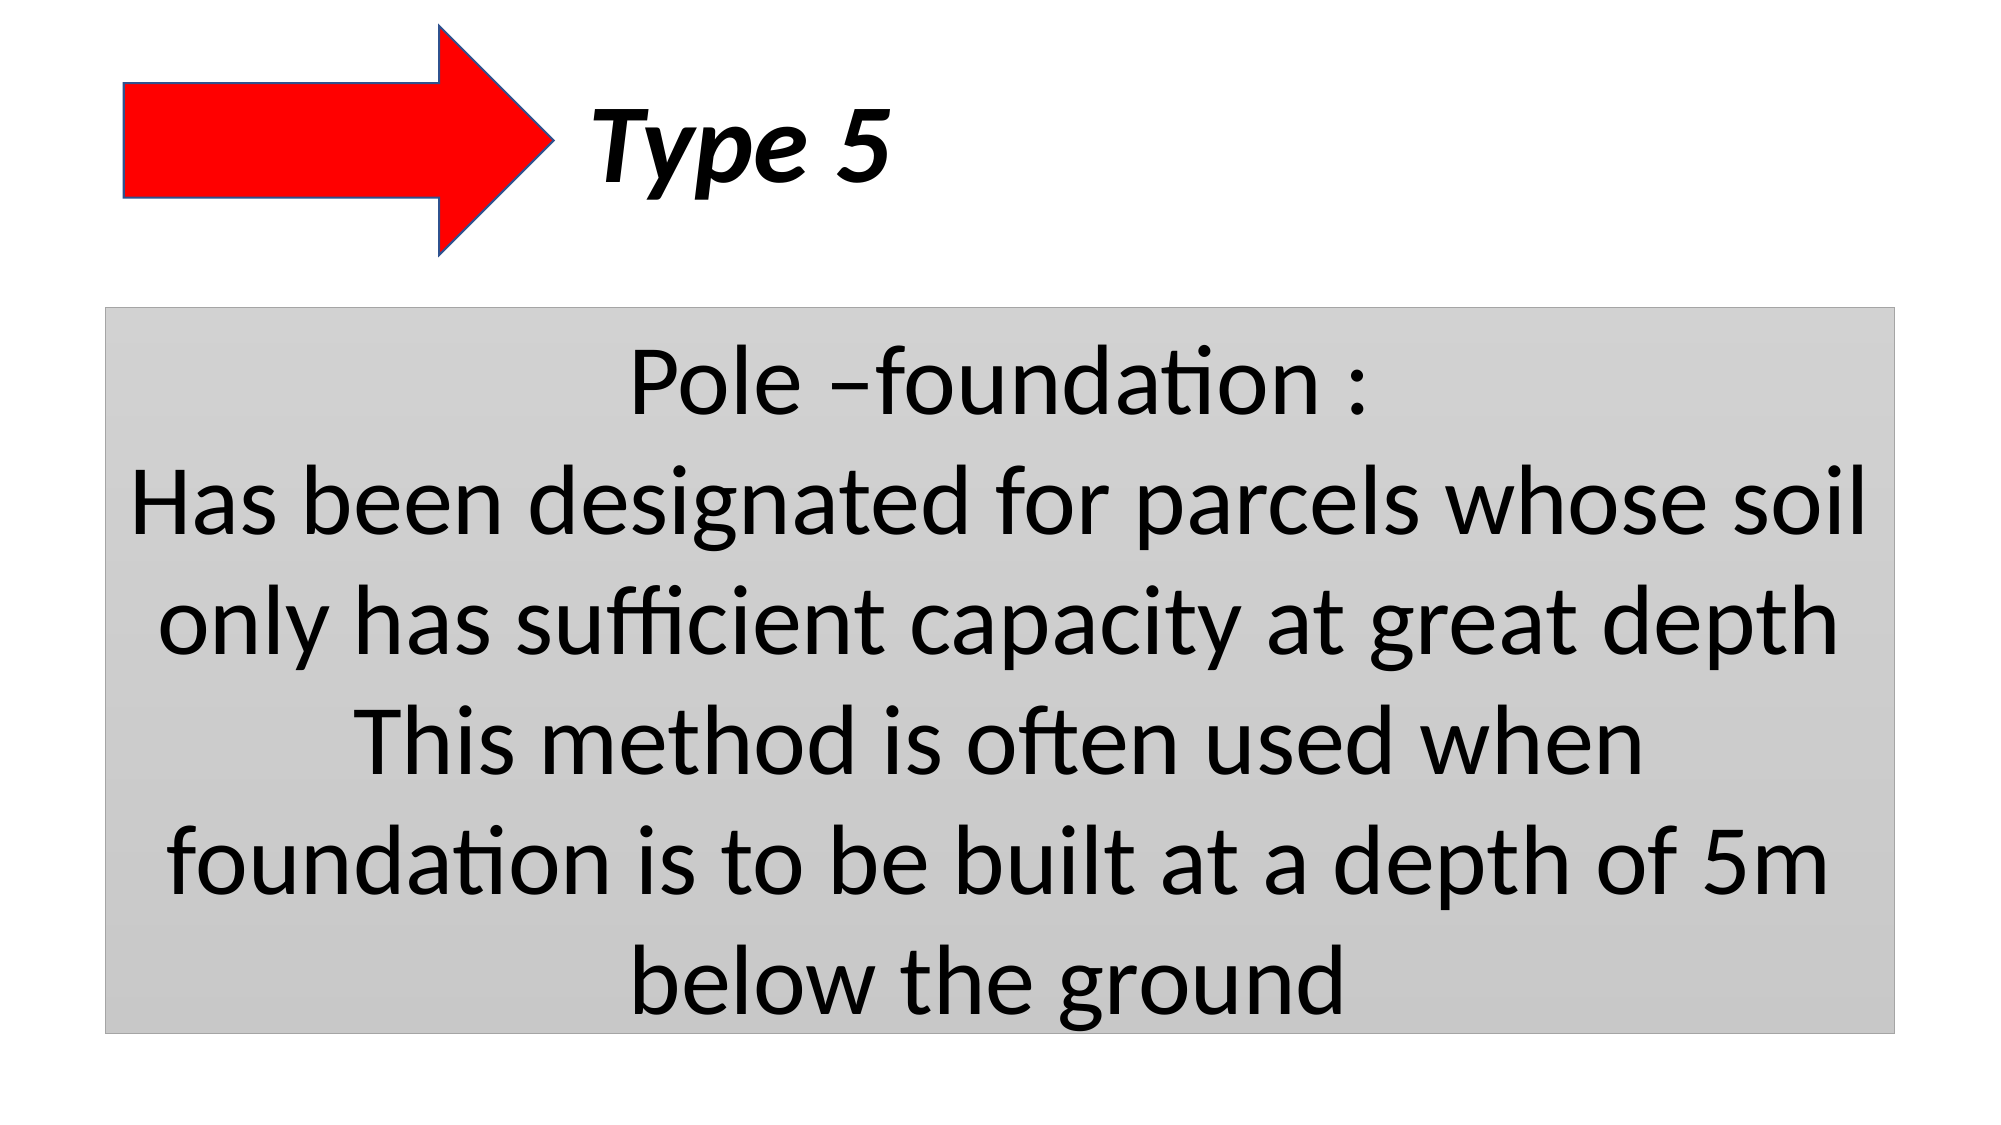

Type 5
Pole –foundation :
Has been designated for parcels whose soil only has sufficient capacity at great depth
This method is often used when foundation is to be built at a depth of 5m below the ground